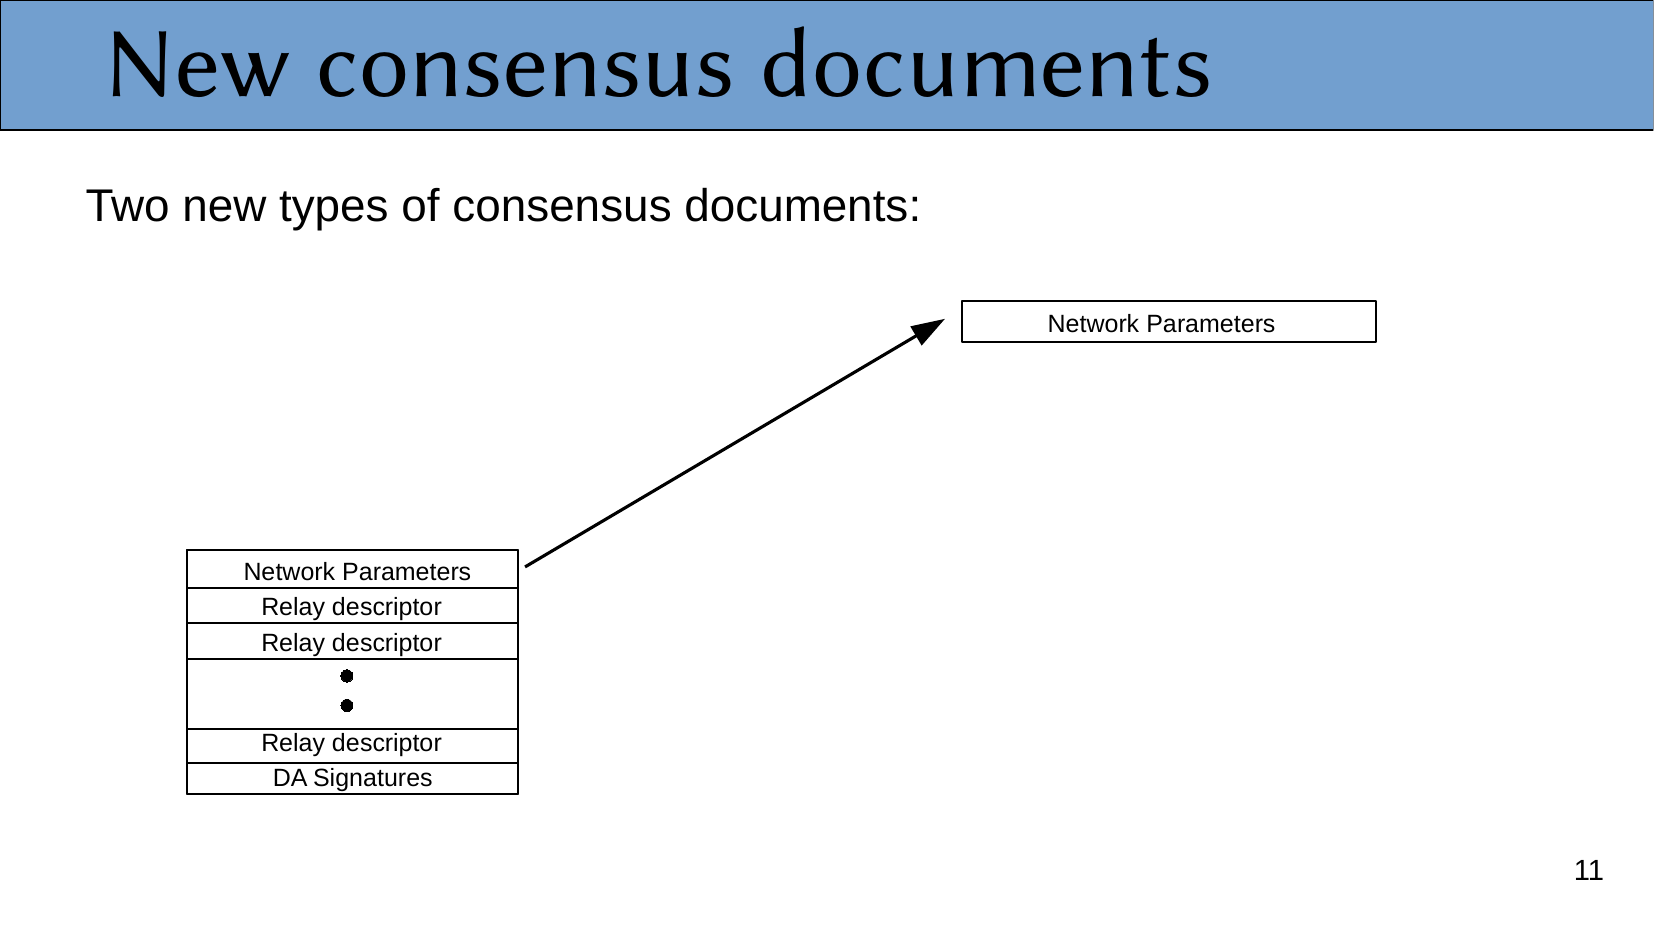

New consensus documents
Two new types of consensus documents:
Network Parameters
Network Parameters
Relay descriptor
Relay descriptor
Relay descriptor
DA Signatures
11